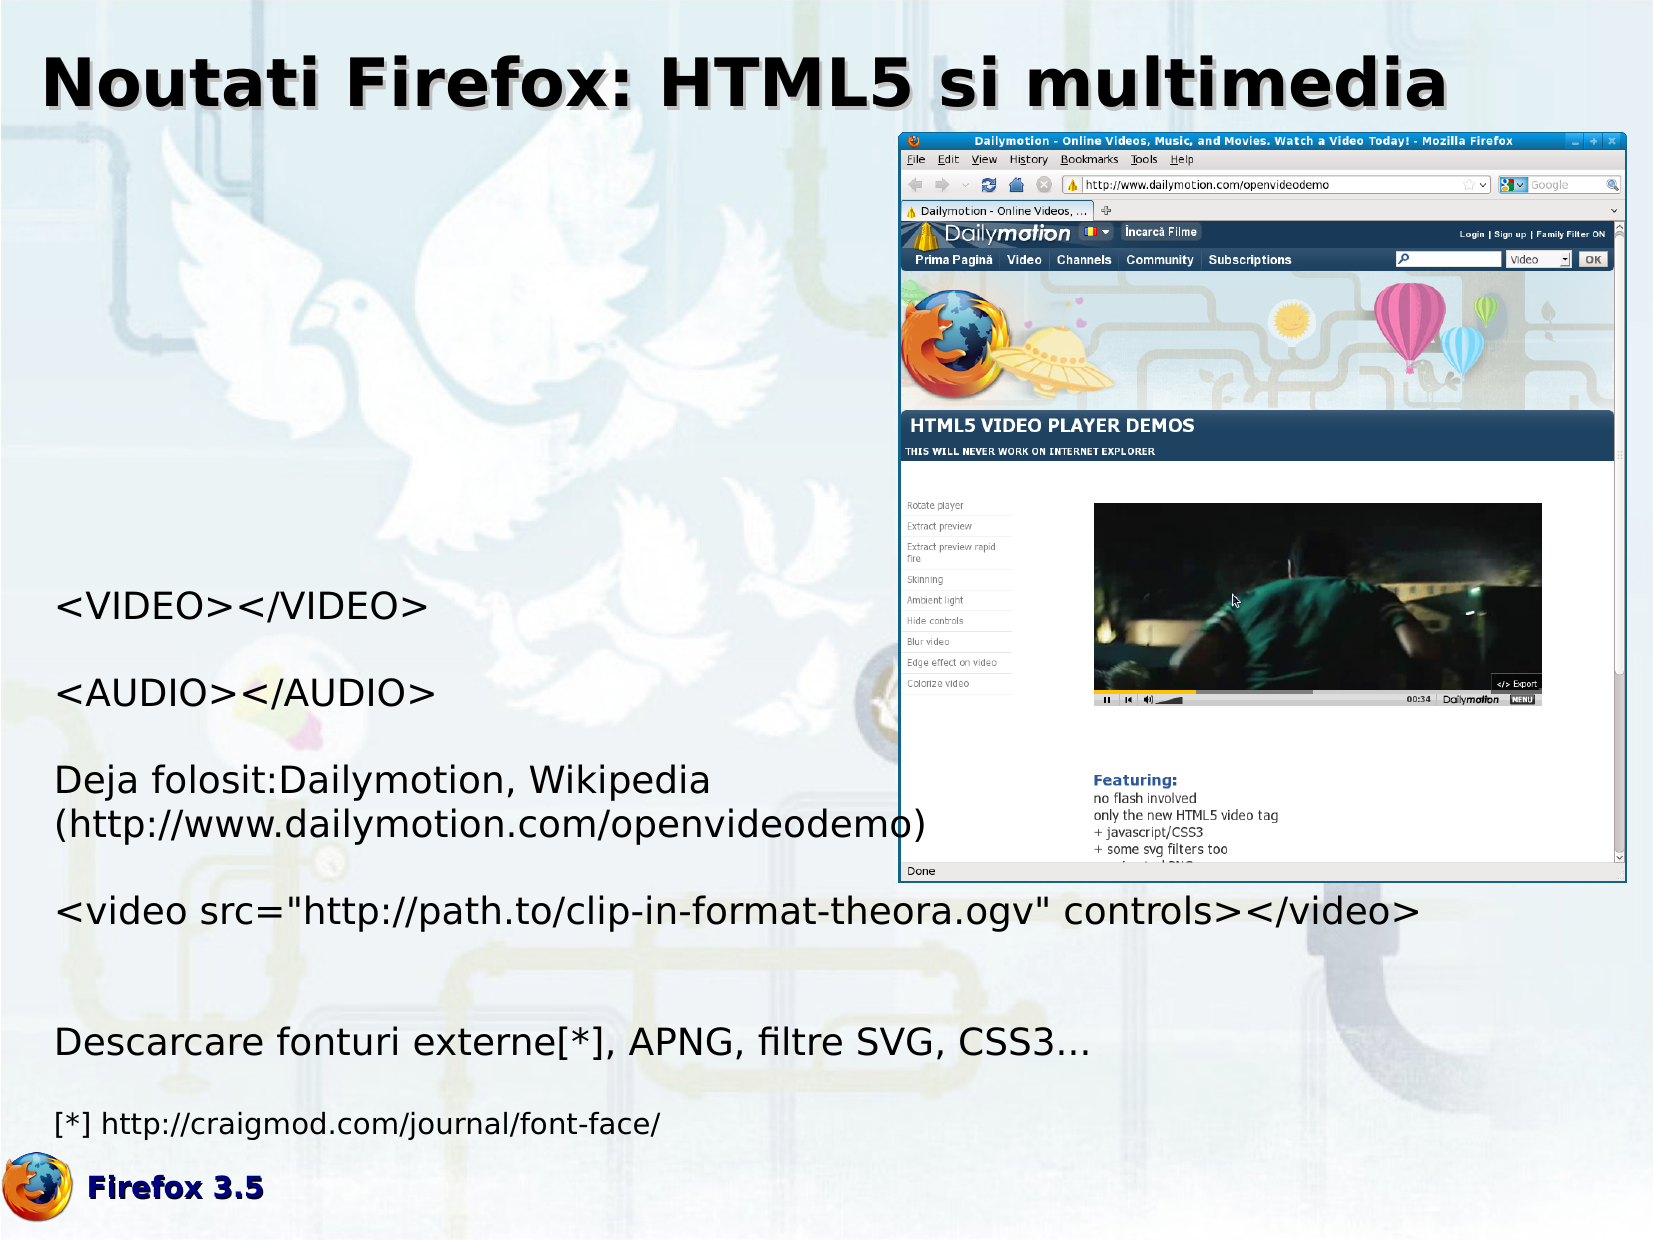

Noutati Firefox: HTML5 si multimedia
<VIDEO></VIDEO>
<AUDIO></AUDIO>
Deja folosit:Dailymotion, Wikipedia
(http://www.dailymotion.com/openvideodemo)
<video src="http://path.to/clip-in-format-theora.ogv" controls></video>
Descarcare fonturi externe[*], APNG, filtre SVG, CSS3...
[*] http://craigmod.com/journal/font-face/
Firefox 3.5